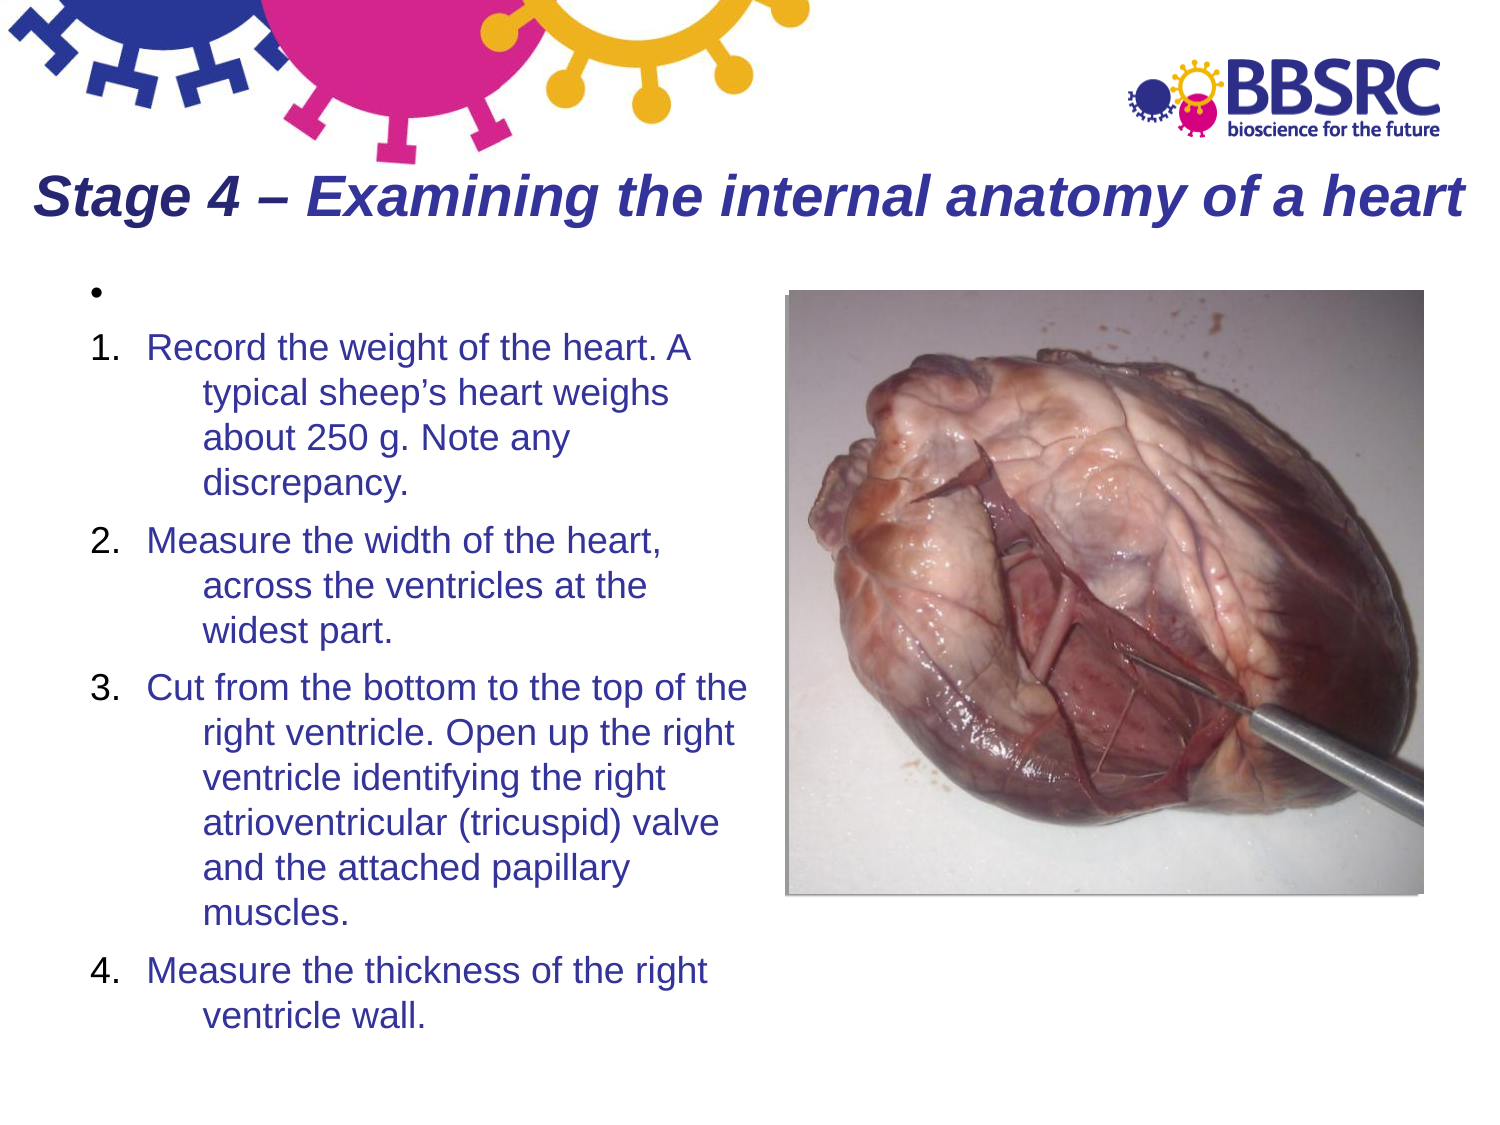

# Stage 4 – Examining the internal anatomy of a heart
Record the weight of the heart. A typical sheep’s heart weighs about 250 g. Note any discrepancy.
Measure the width of the heart, across the ventricles at the widest part.
Cut from the bottom to the top of the right ventricle. Open up the right ventricle identifying the right atrioventricular (tricuspid) valve and the attached papillary muscles.
Measure the thickness of the right ventricle wall.